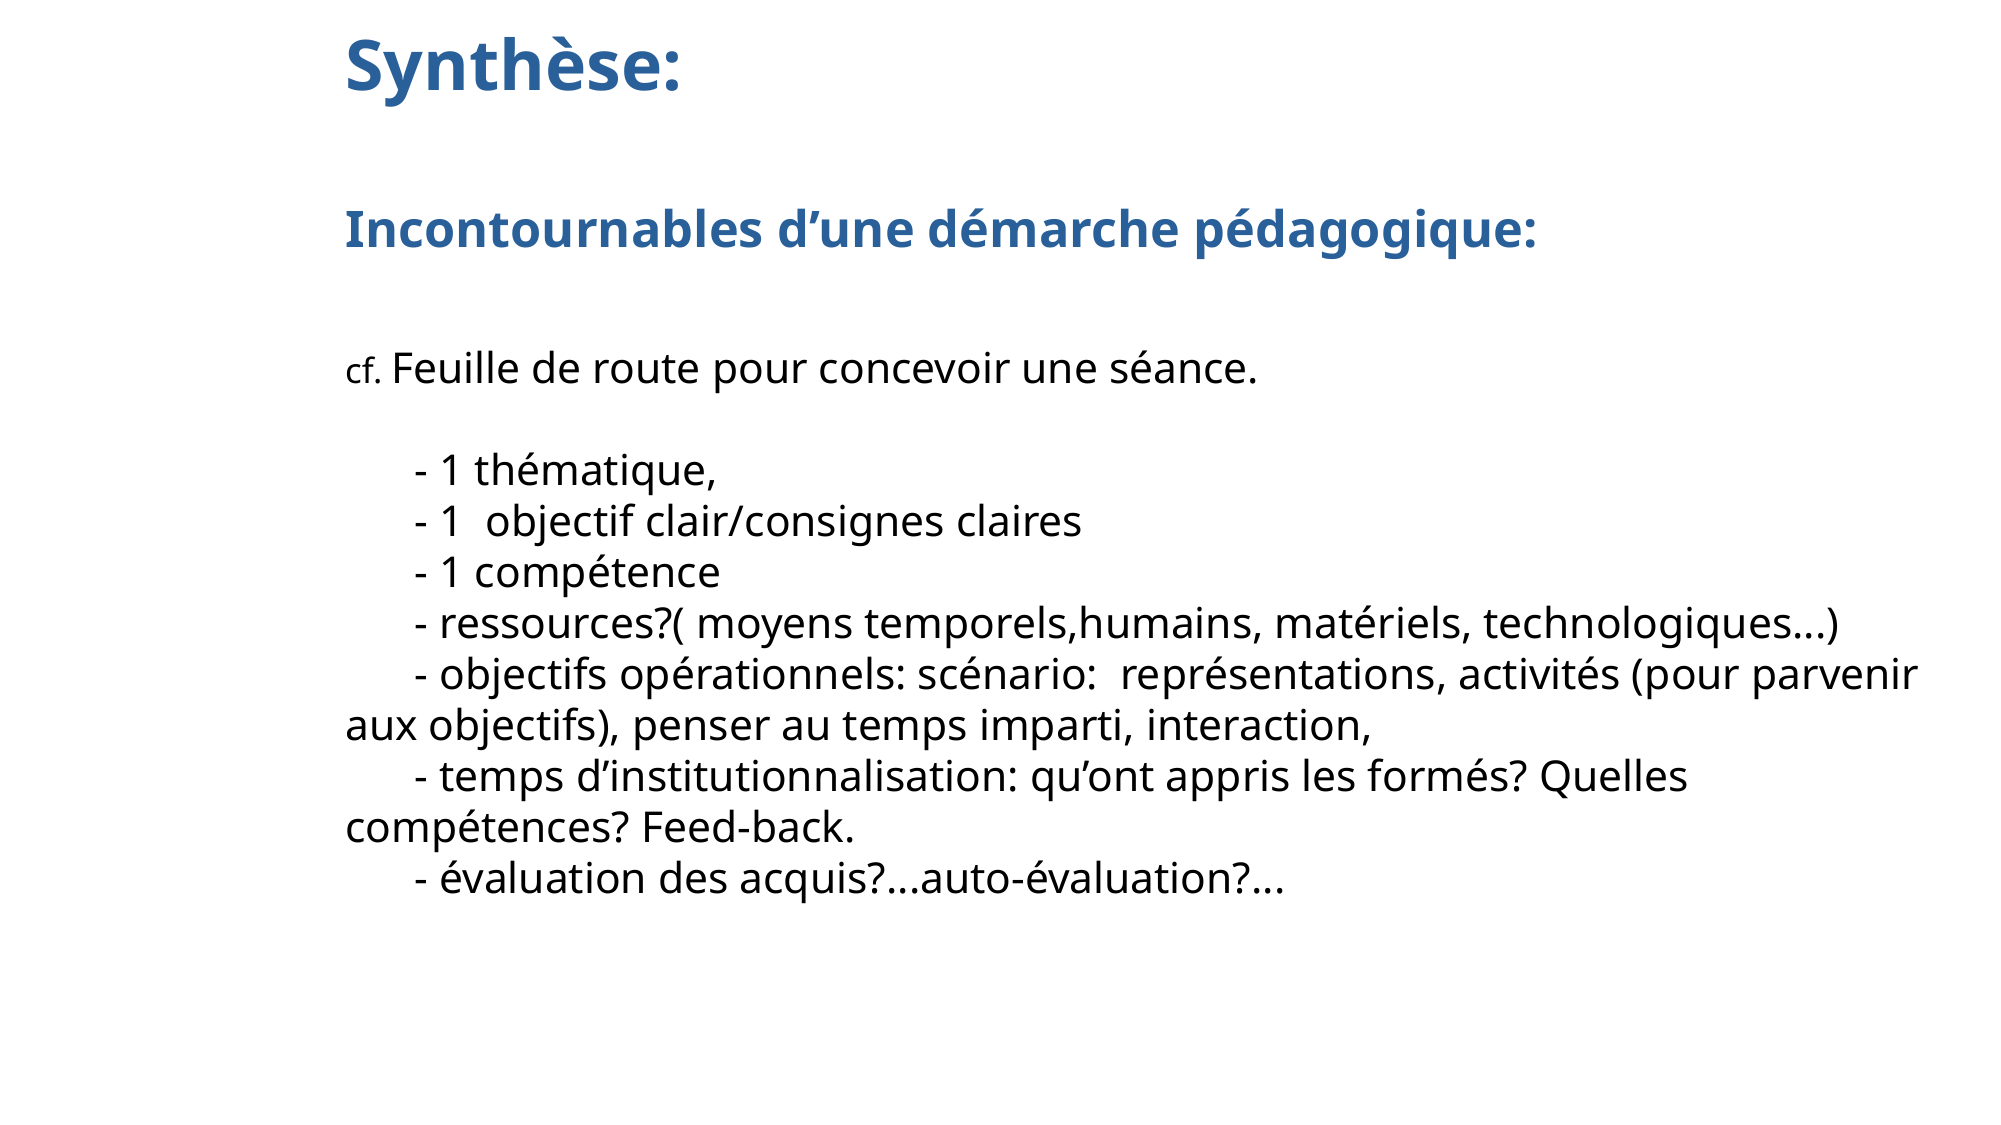

# Synthèse: Incontournables d’une démarche pédagogique: cf. Feuille de route pour concevoir une séance. - 1 thématique, - 1 objectif clair/consignes claires - 1 compétence - ressources?( moyens temporels,humains, matériels, technologiques...) - objectifs opérationnels: scénario: représentations, activités (pour parvenir aux objectifs), penser au temps imparti, interaction, - temps d’institutionnalisation: qu’ont appris les formés? Quelles compétences? Feed-back. - évaluation des acquis?...auto-évaluation?...